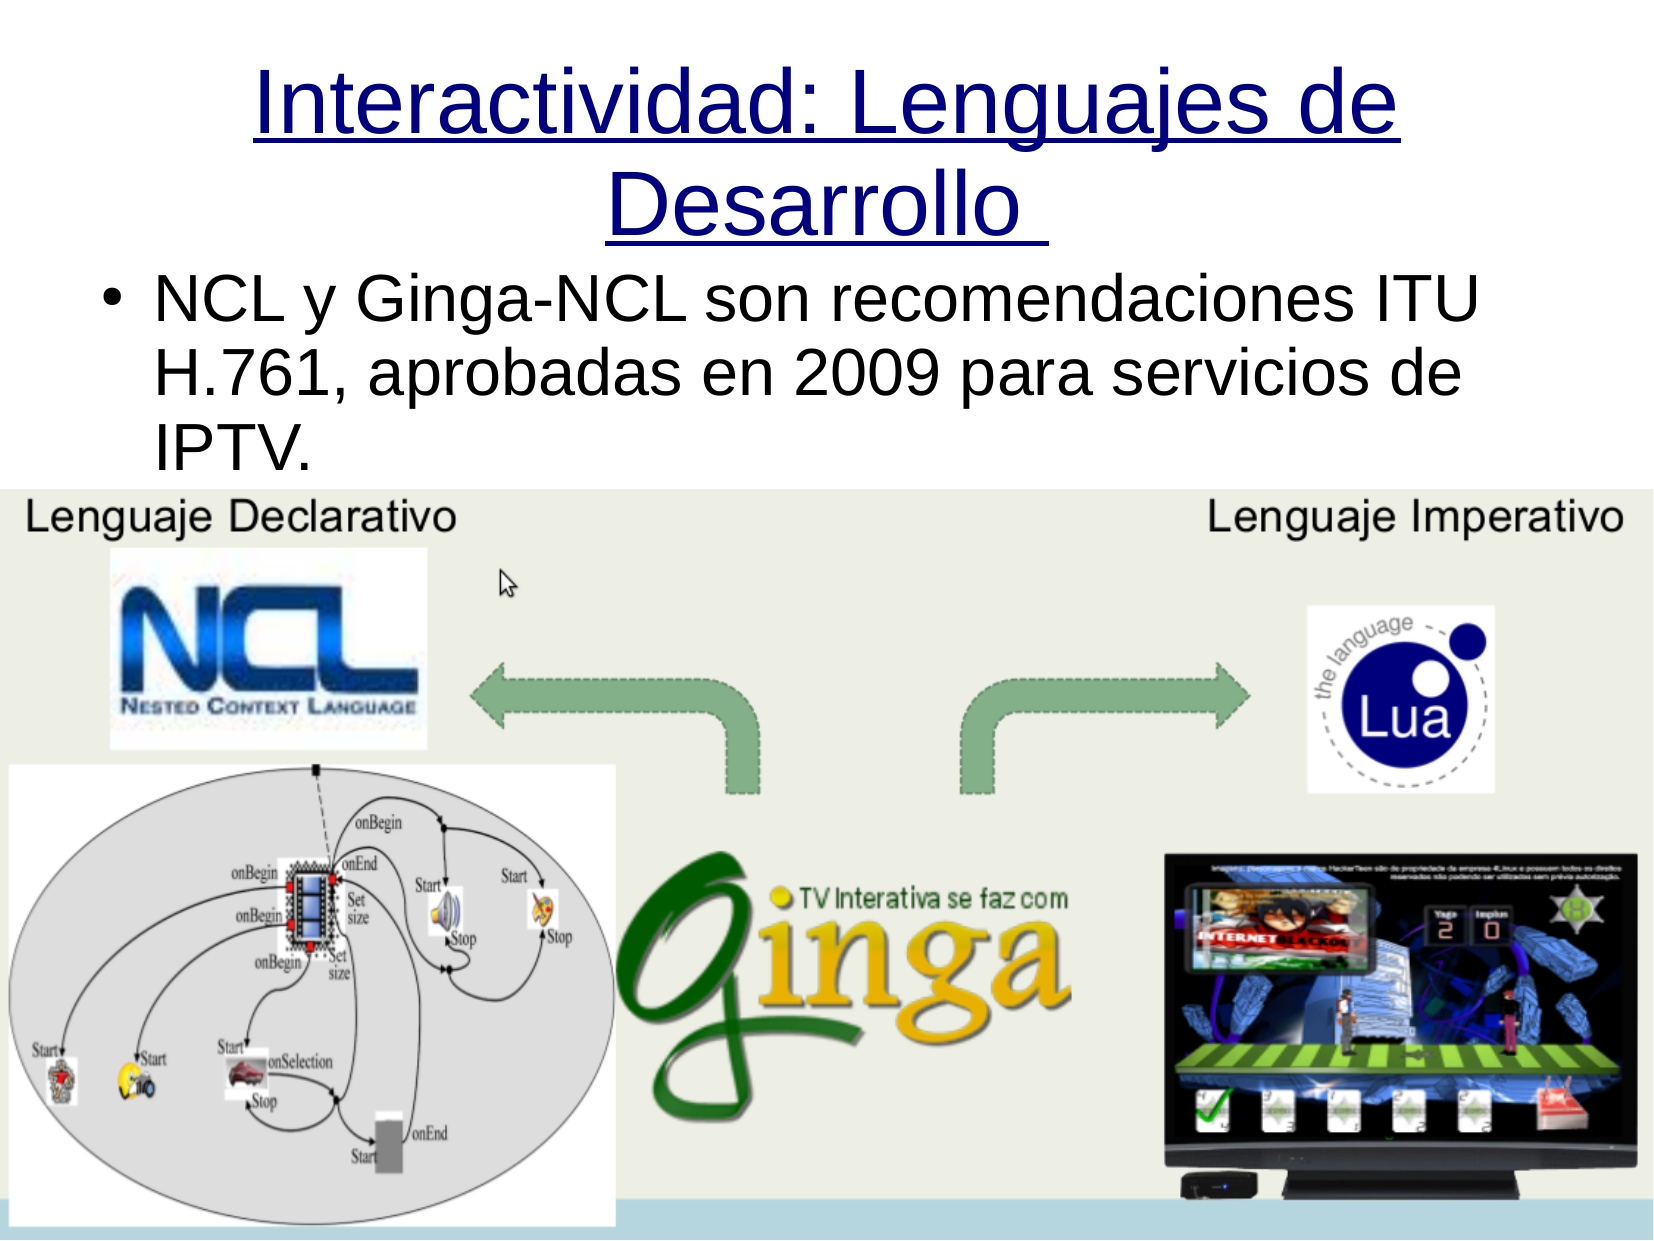

# Interactividad: Lenguajes de Desarrollo
NCL y Ginga-NCL son recomendaciones ITU H.761, aprobadas en 2009 para servicios de IPTV.
21